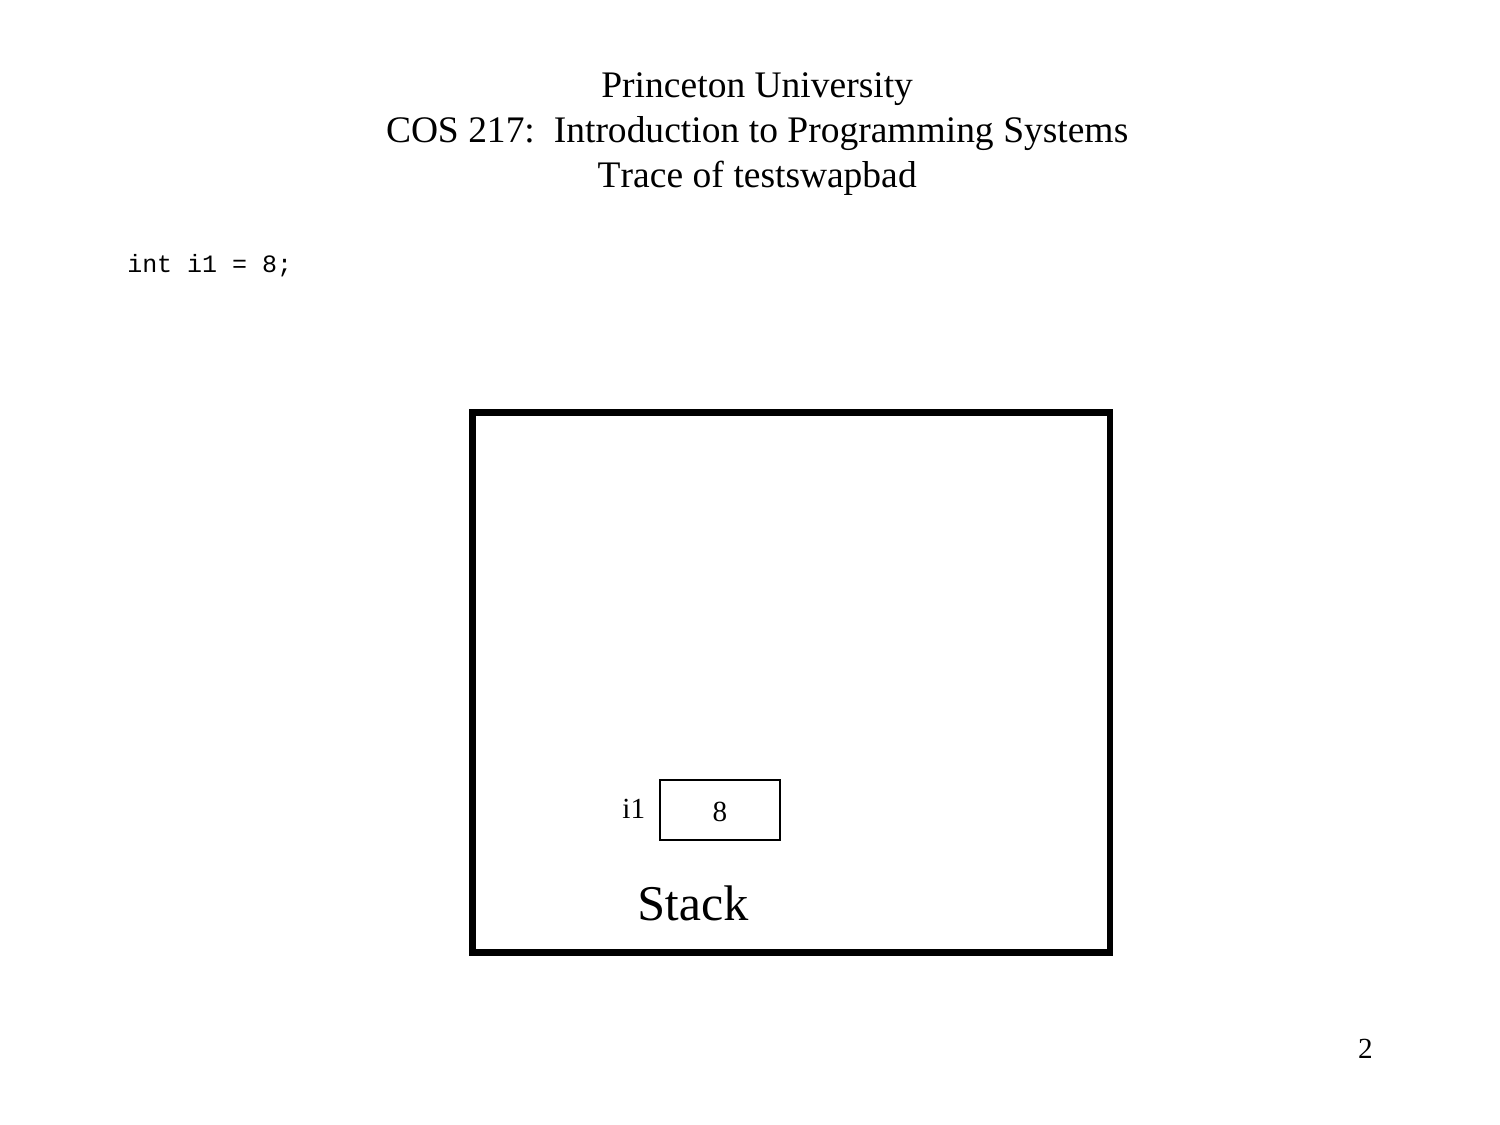

Princeton University
COS 217: Introduction to Programming Systems
Trace of testswapbad
int i1 = 8;
8
i1
Stack
2